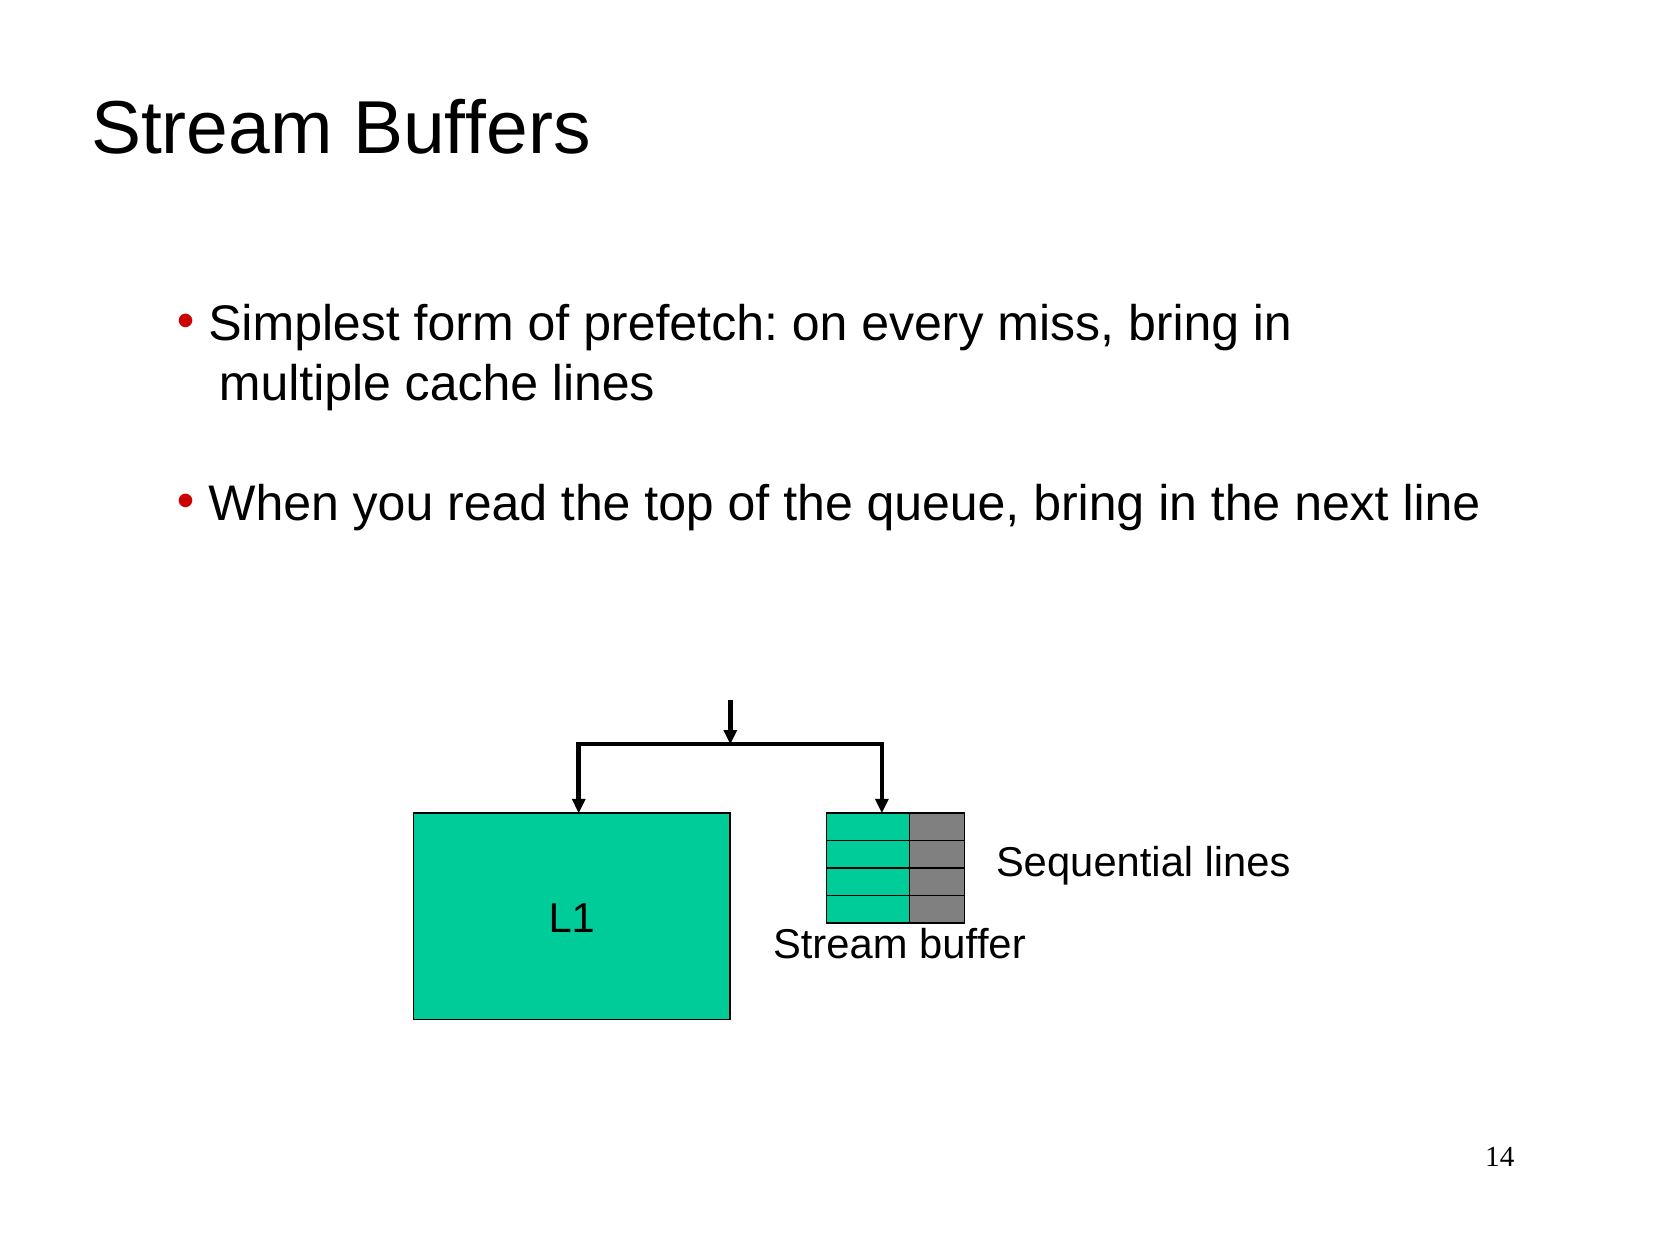

Stream Buffers
 Simplest form of prefetch: on every miss, bring in
 multiple cache lines
 When you read the top of the queue, bring in the next line
L1
Sequential lines
Stream buffer